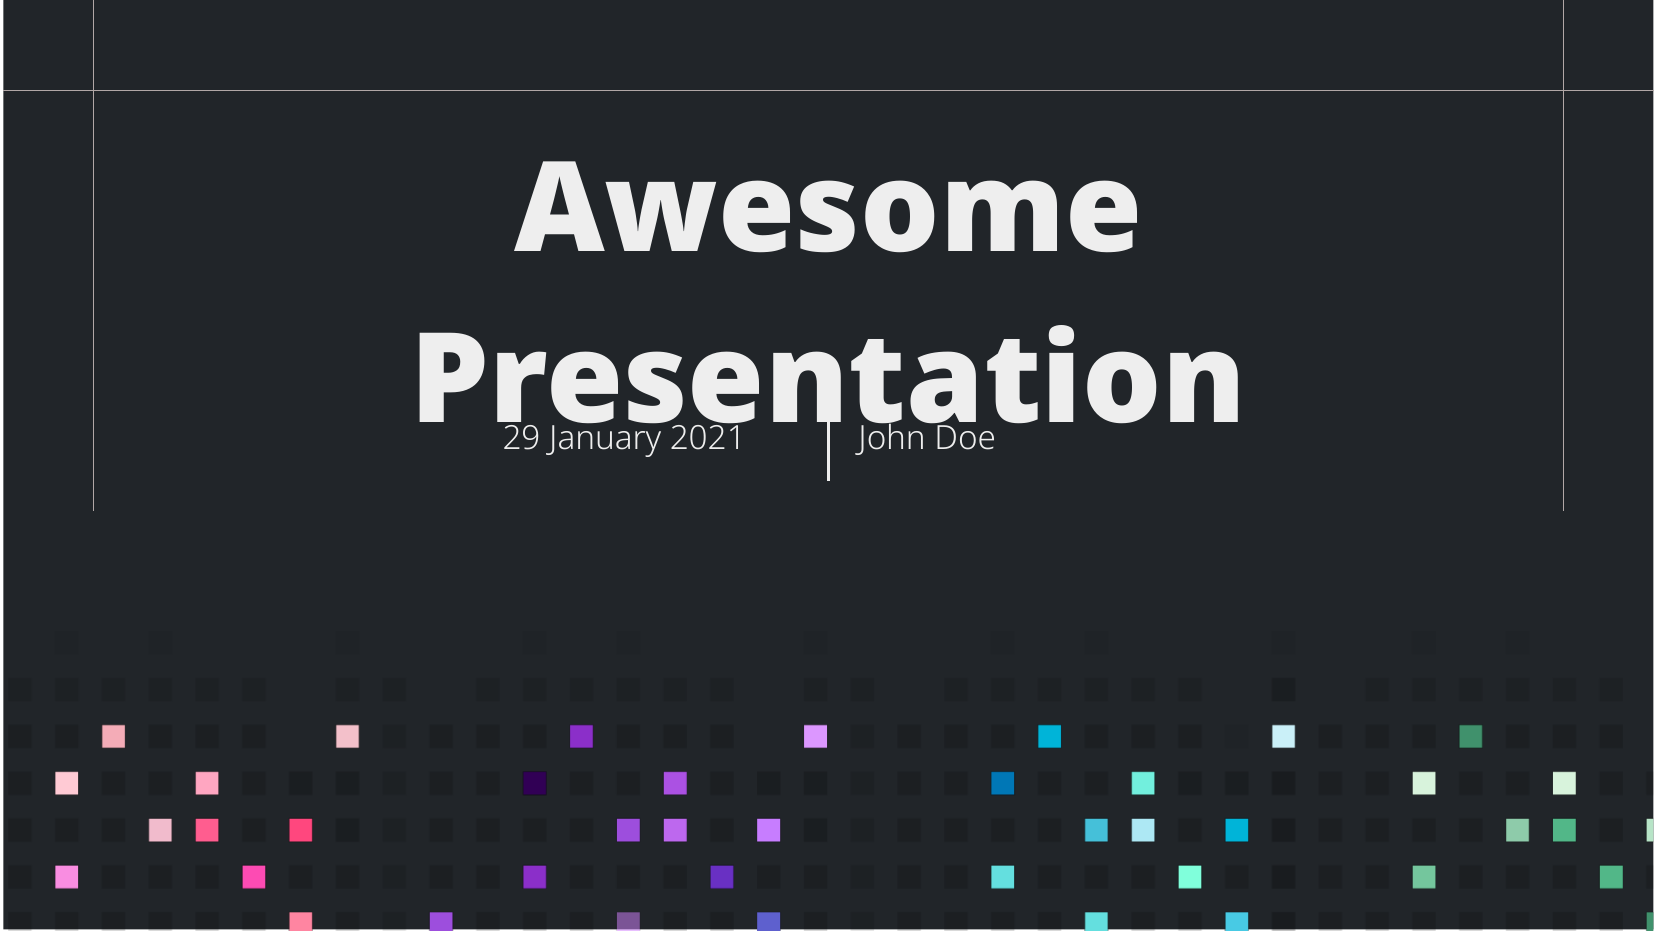

# Awesome Presentation
29 January 2021
John Doe